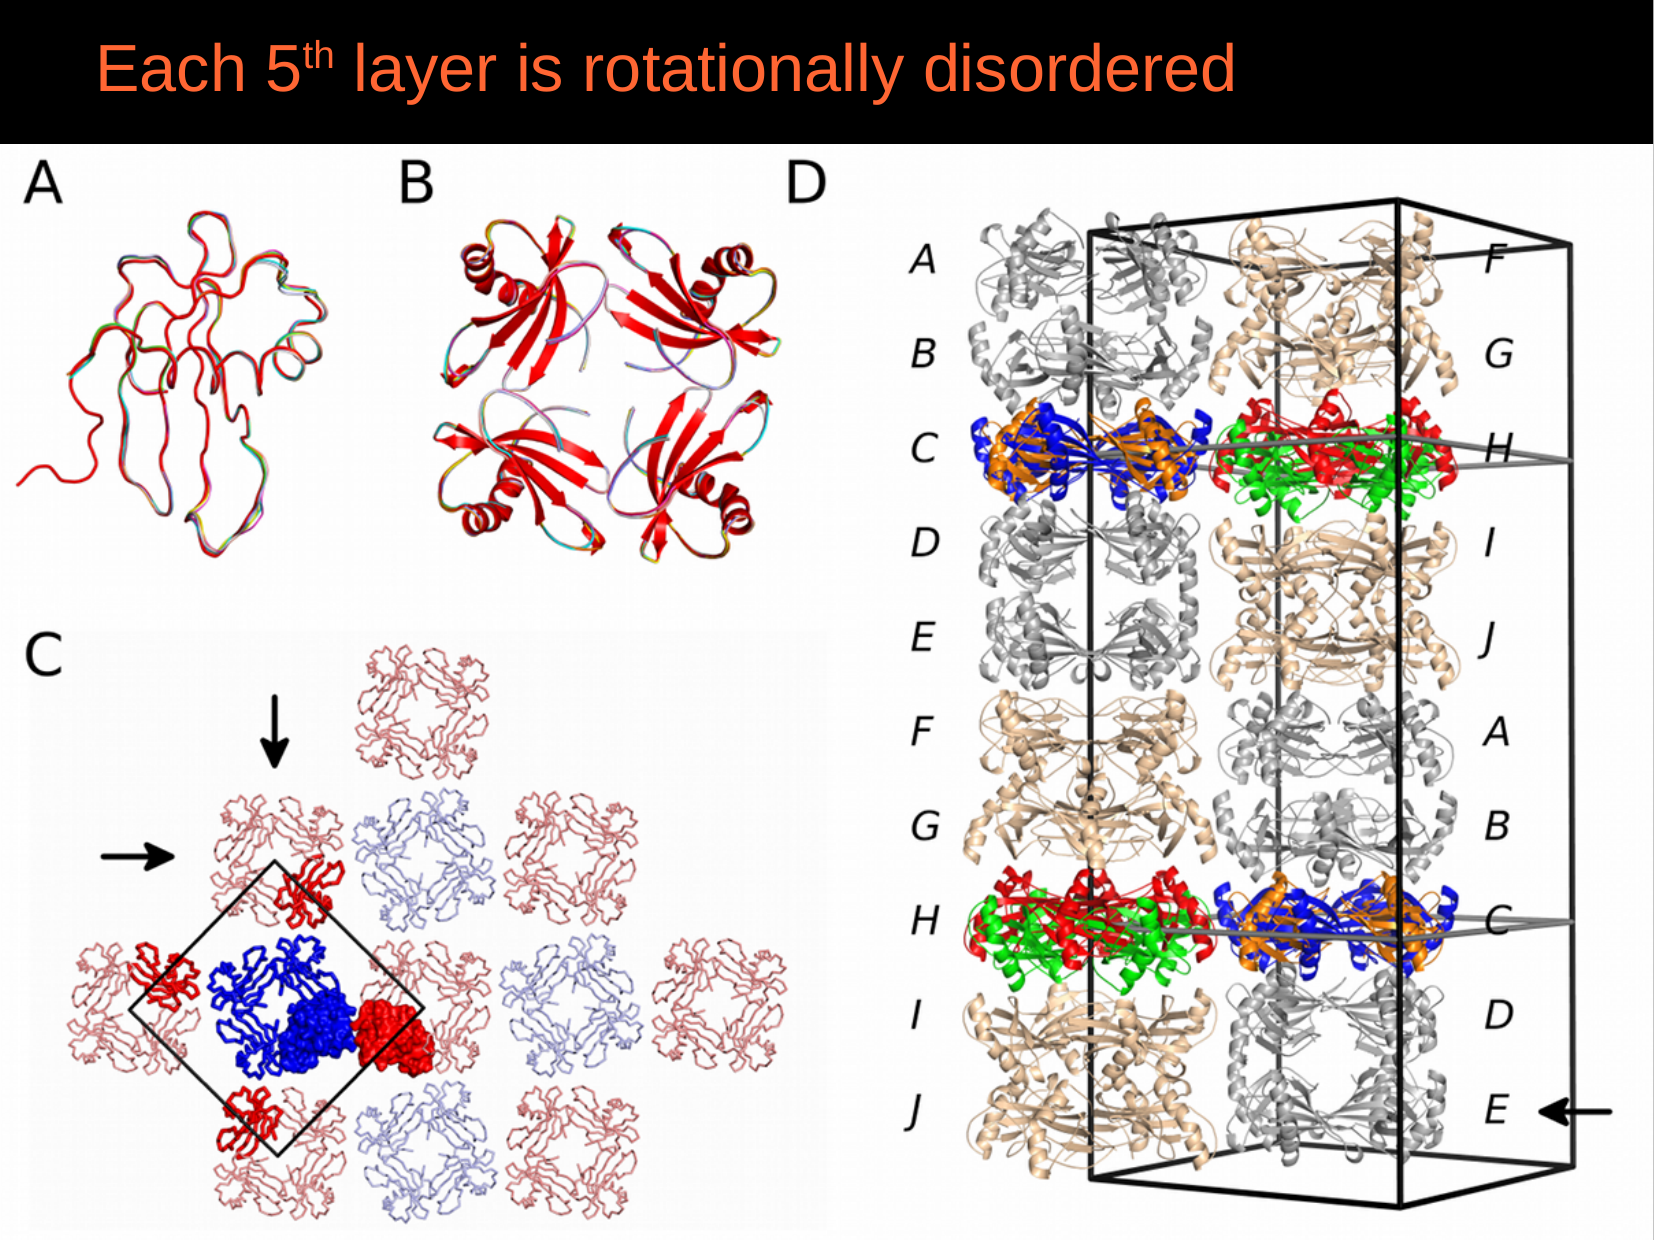

Each 5th layer is rotationally disordered
#